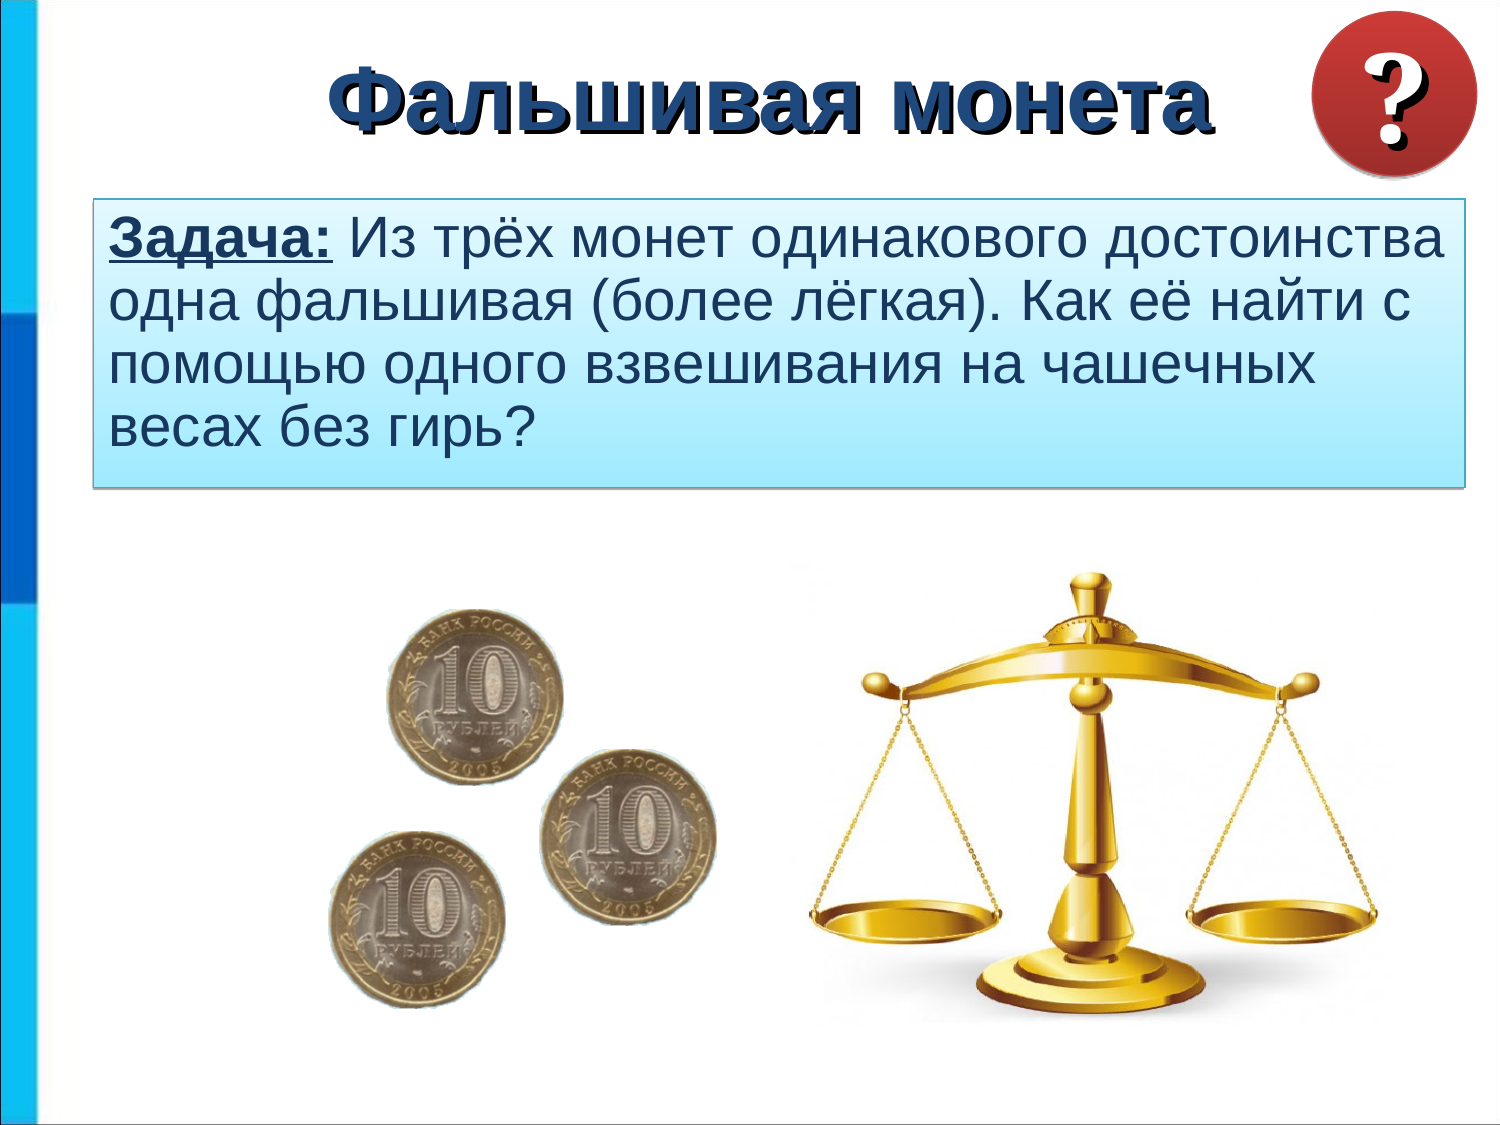

# Фальшивая монета
?
Задача: Из трёх монет одинакового достоинства одна фальшивая (более лёгкая). Как её найти с помощью одного взвешивания на чашечных весах без гирь?